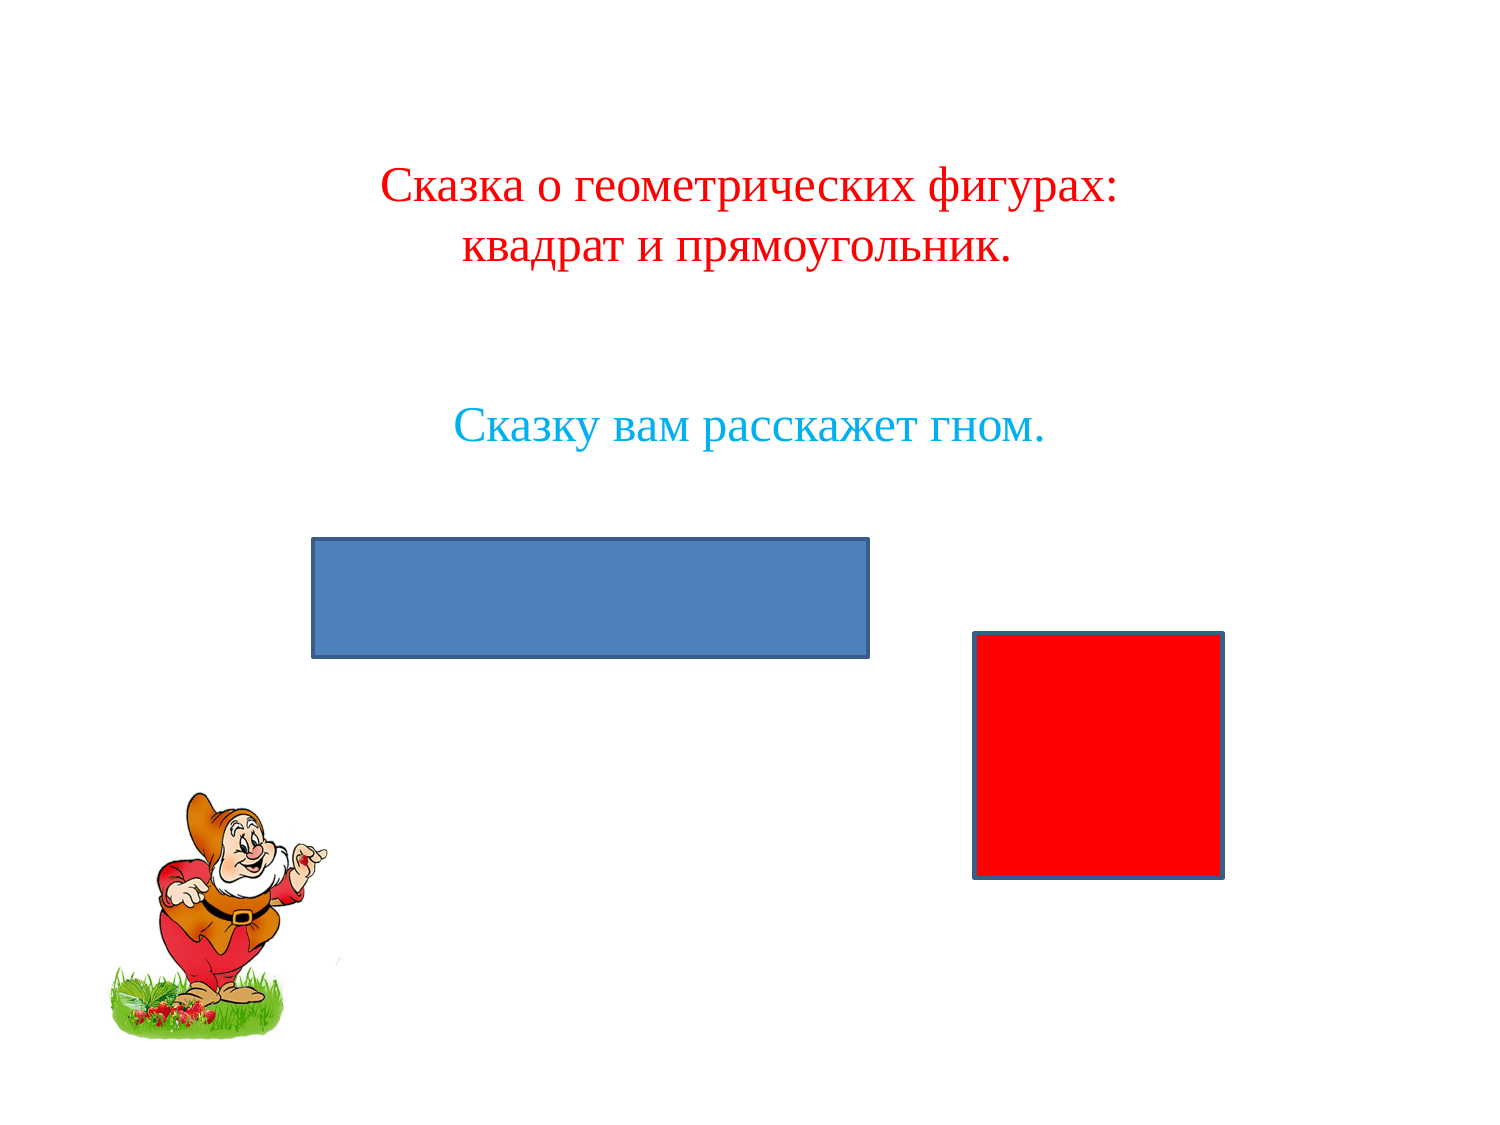

# Сказка о геометрических фигурах: квадрат и прямоугольник. Сказку вам расскажет гном.